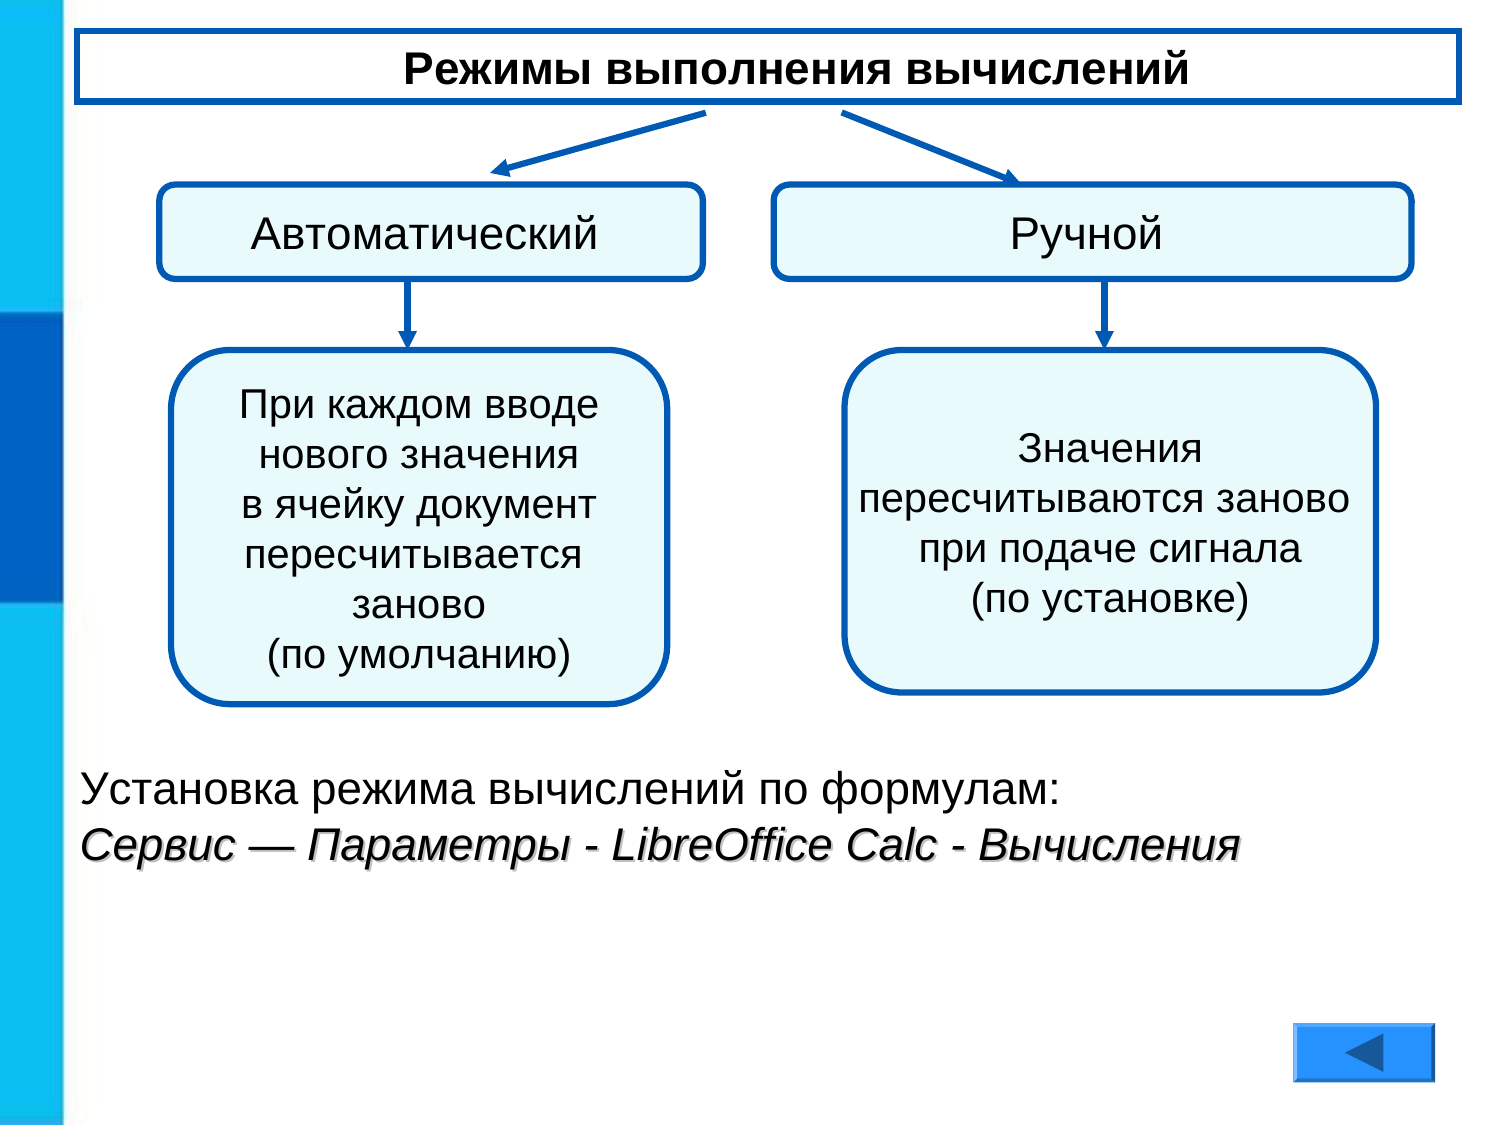

Режимы выполнения вычислений
Автоматический
Ручной
При каждом вводе
нового значения
в ячейку документ
пересчитывается
заново
(по умолчанию)
Значения
пересчитываются заново
при подаче сигнала
(по установке)
Установка режима вычислений по формулам:
Сервис — Параметры - LibreOffice Calc - Вычисления